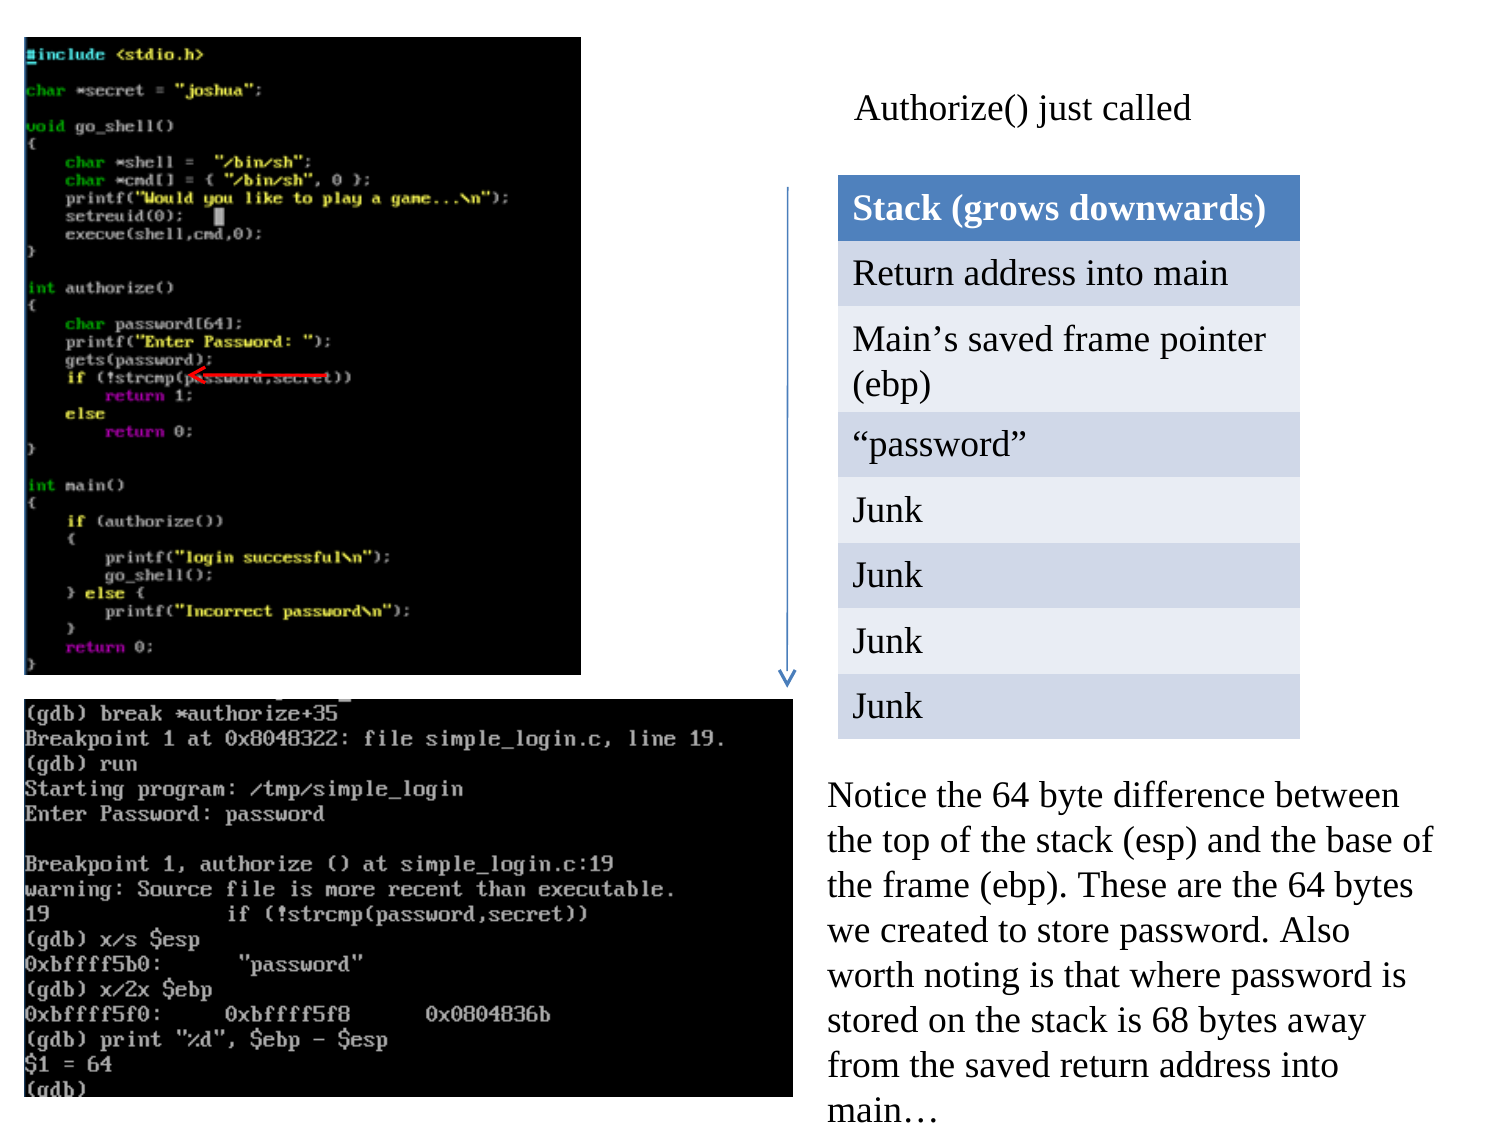

Authorize() just called
| Stack (grows downwards) |
| --- |
| Return address into main |
| Main’s saved frame pointer (ebp) |
| “password” |
| Junk |
| Junk |
| Junk |
| Junk |
Notice the 64 byte difference between the top of the stack (esp) and the base of the frame (ebp). These are the 64 bytes we created to store password. Also worth noting is that where password is stored on the stack is 68 bytes away from the saved return address into main…